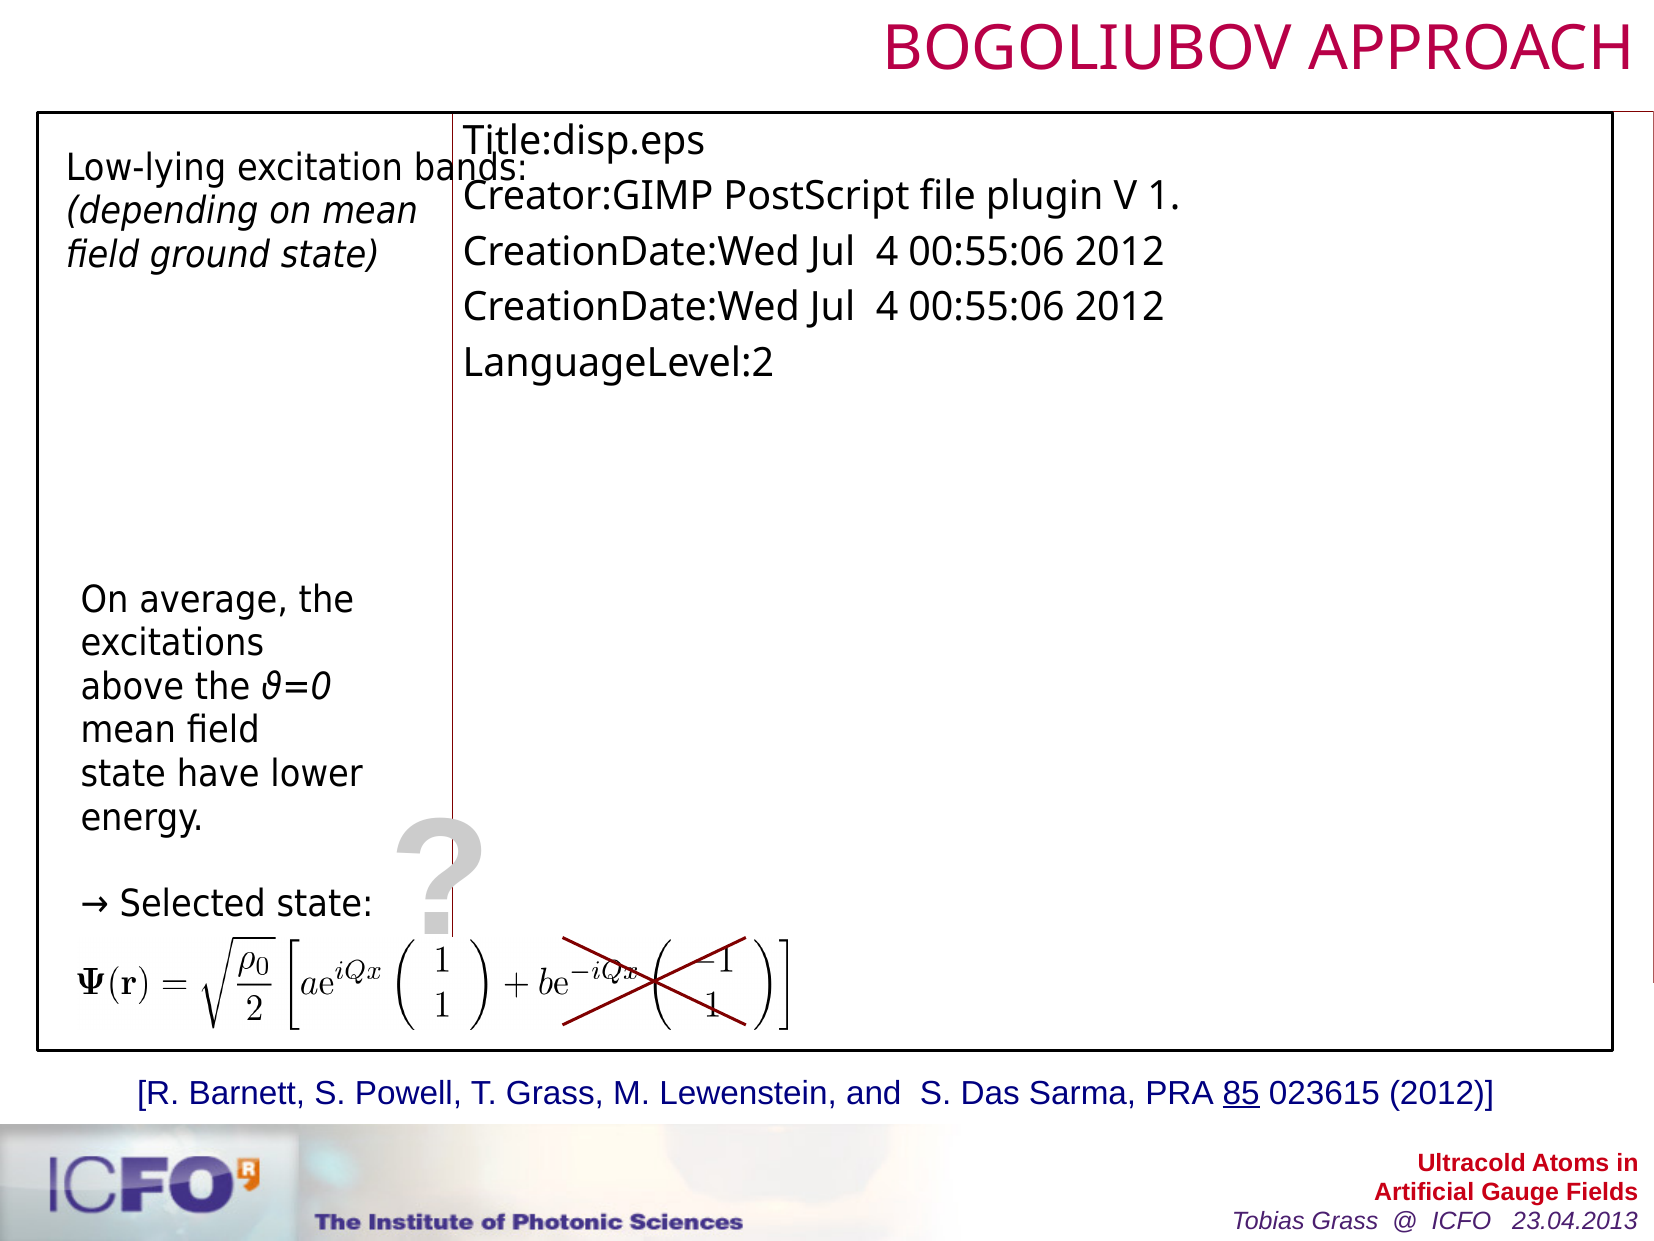

BOGOLIUBOV APPROACH
Low-lying excitation bands:
(depending on mean
field ground state)
On average, the excitations
above the ϑ=0 mean field
state have lower energy.
→ Selected state:
?
[R. Barnett, S. Powell, T. Grass, M. Lewenstein, and S. Das Sarma, PRA 85 023615 (2012)]
Ultracold Atoms in
Artificial Gauge Fields
Tobias Grass @ ICFO 23.04.2013